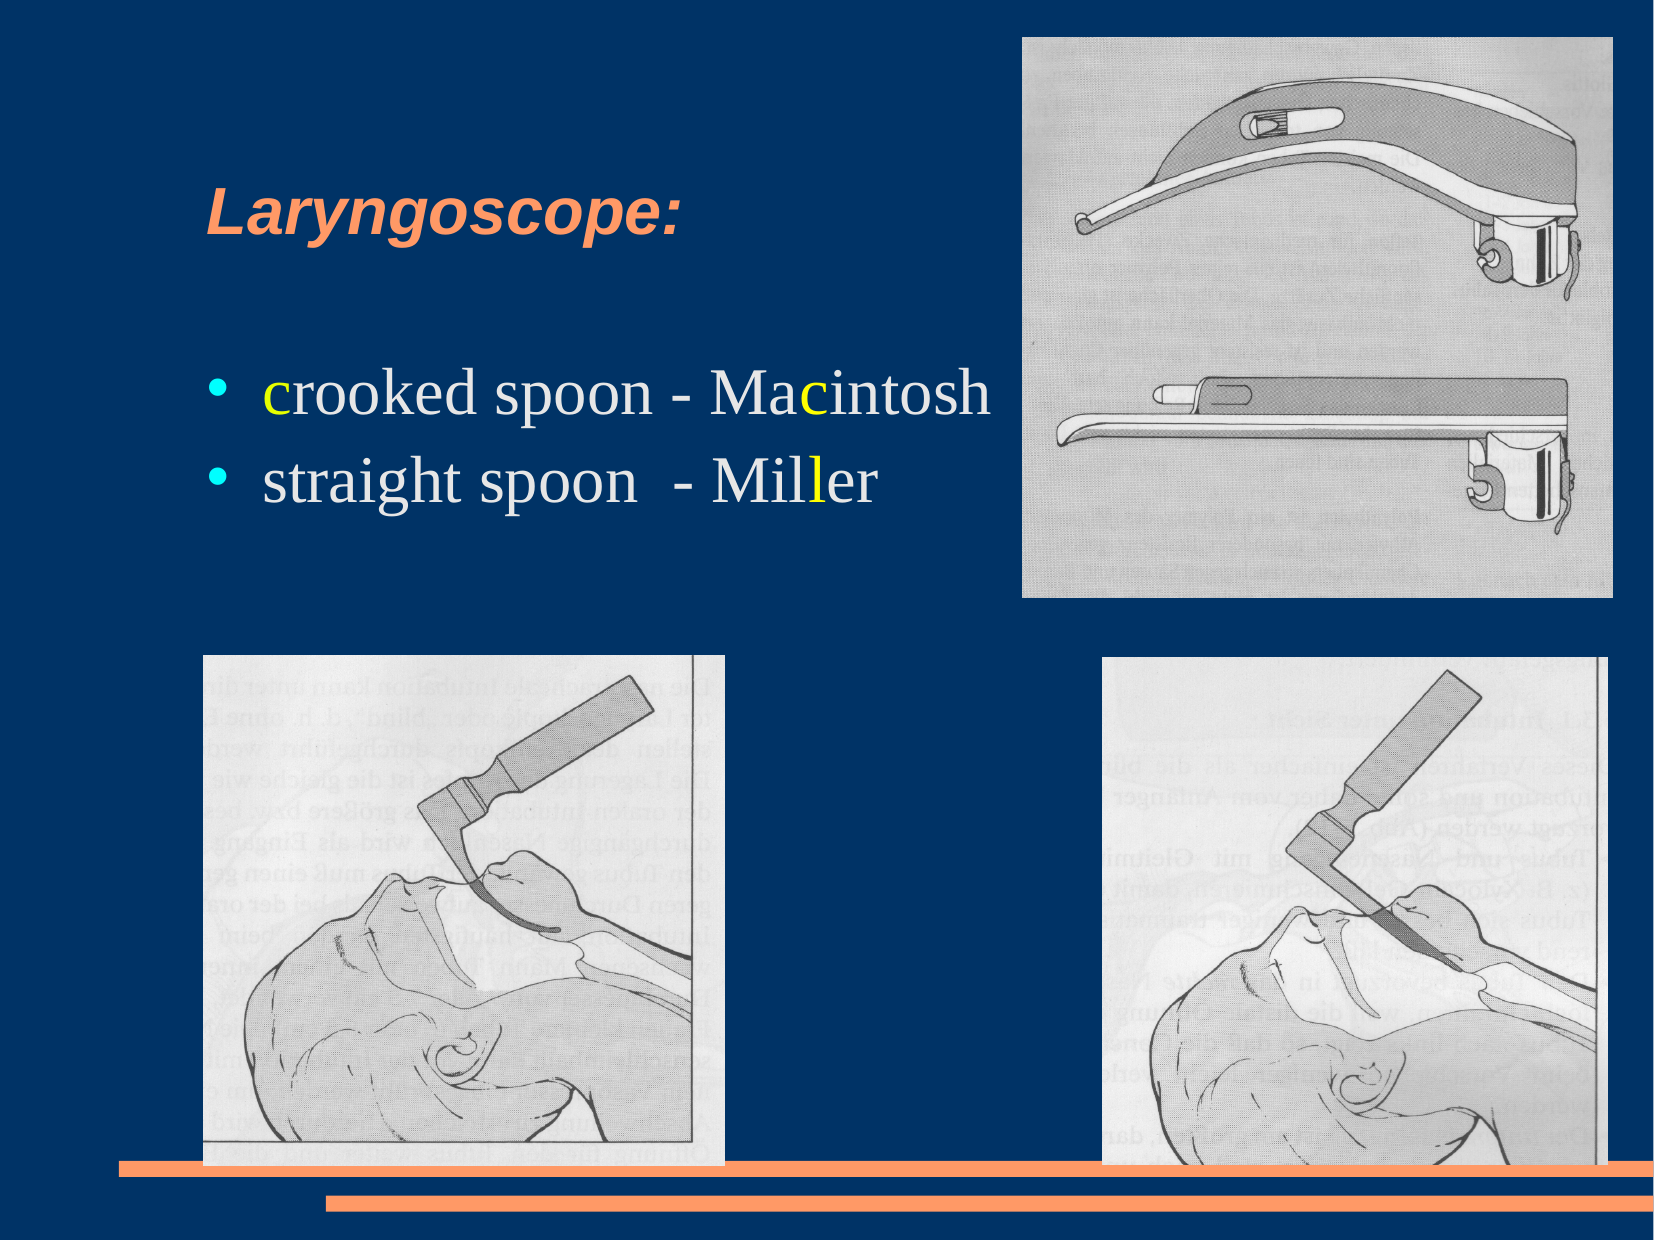

Laryngoscope:
# crooked spoon - Macintosh
straight spoon - Miller